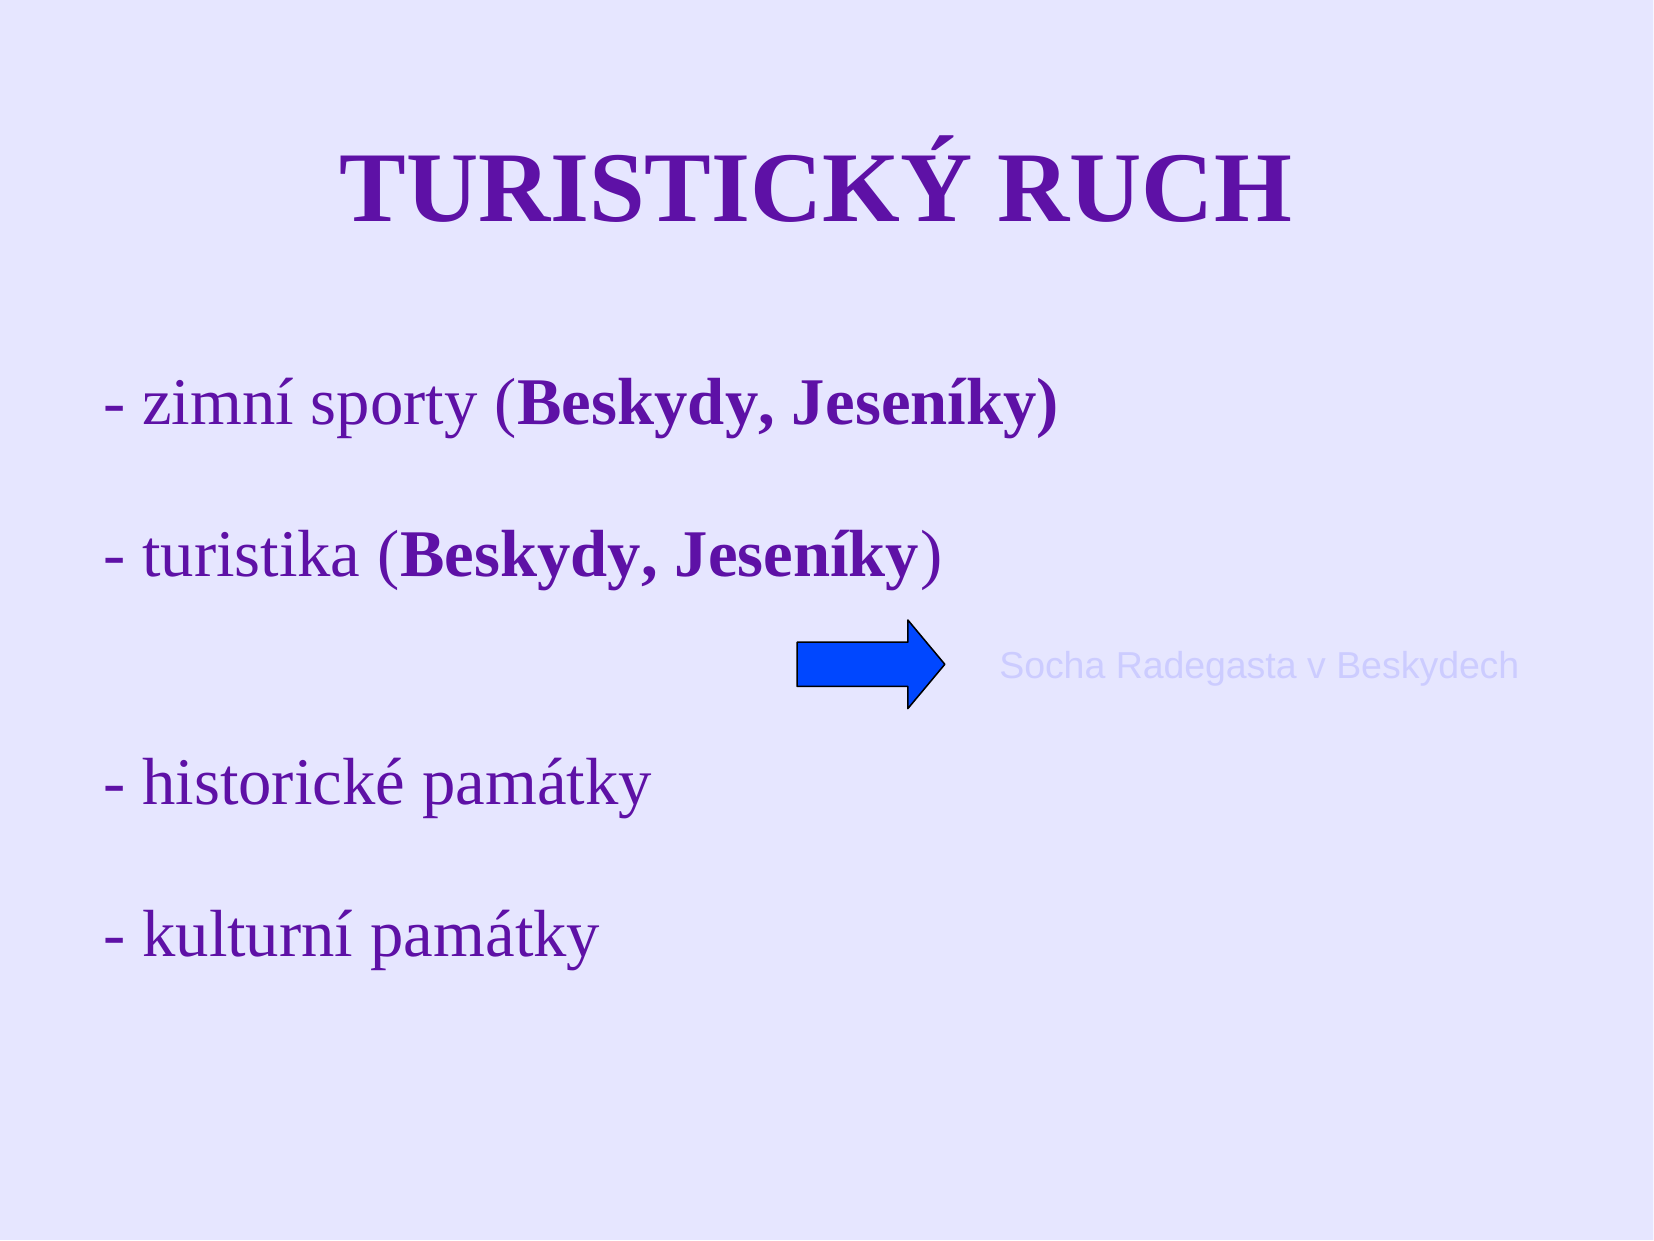

TURISTICKÝ RUCH
- zimní sporty (Beskydy, Jeseníky)
- turistika (Beskydy, Jeseníky)
- historické památky
- kulturní památky
Socha Radegasta v Beskydech